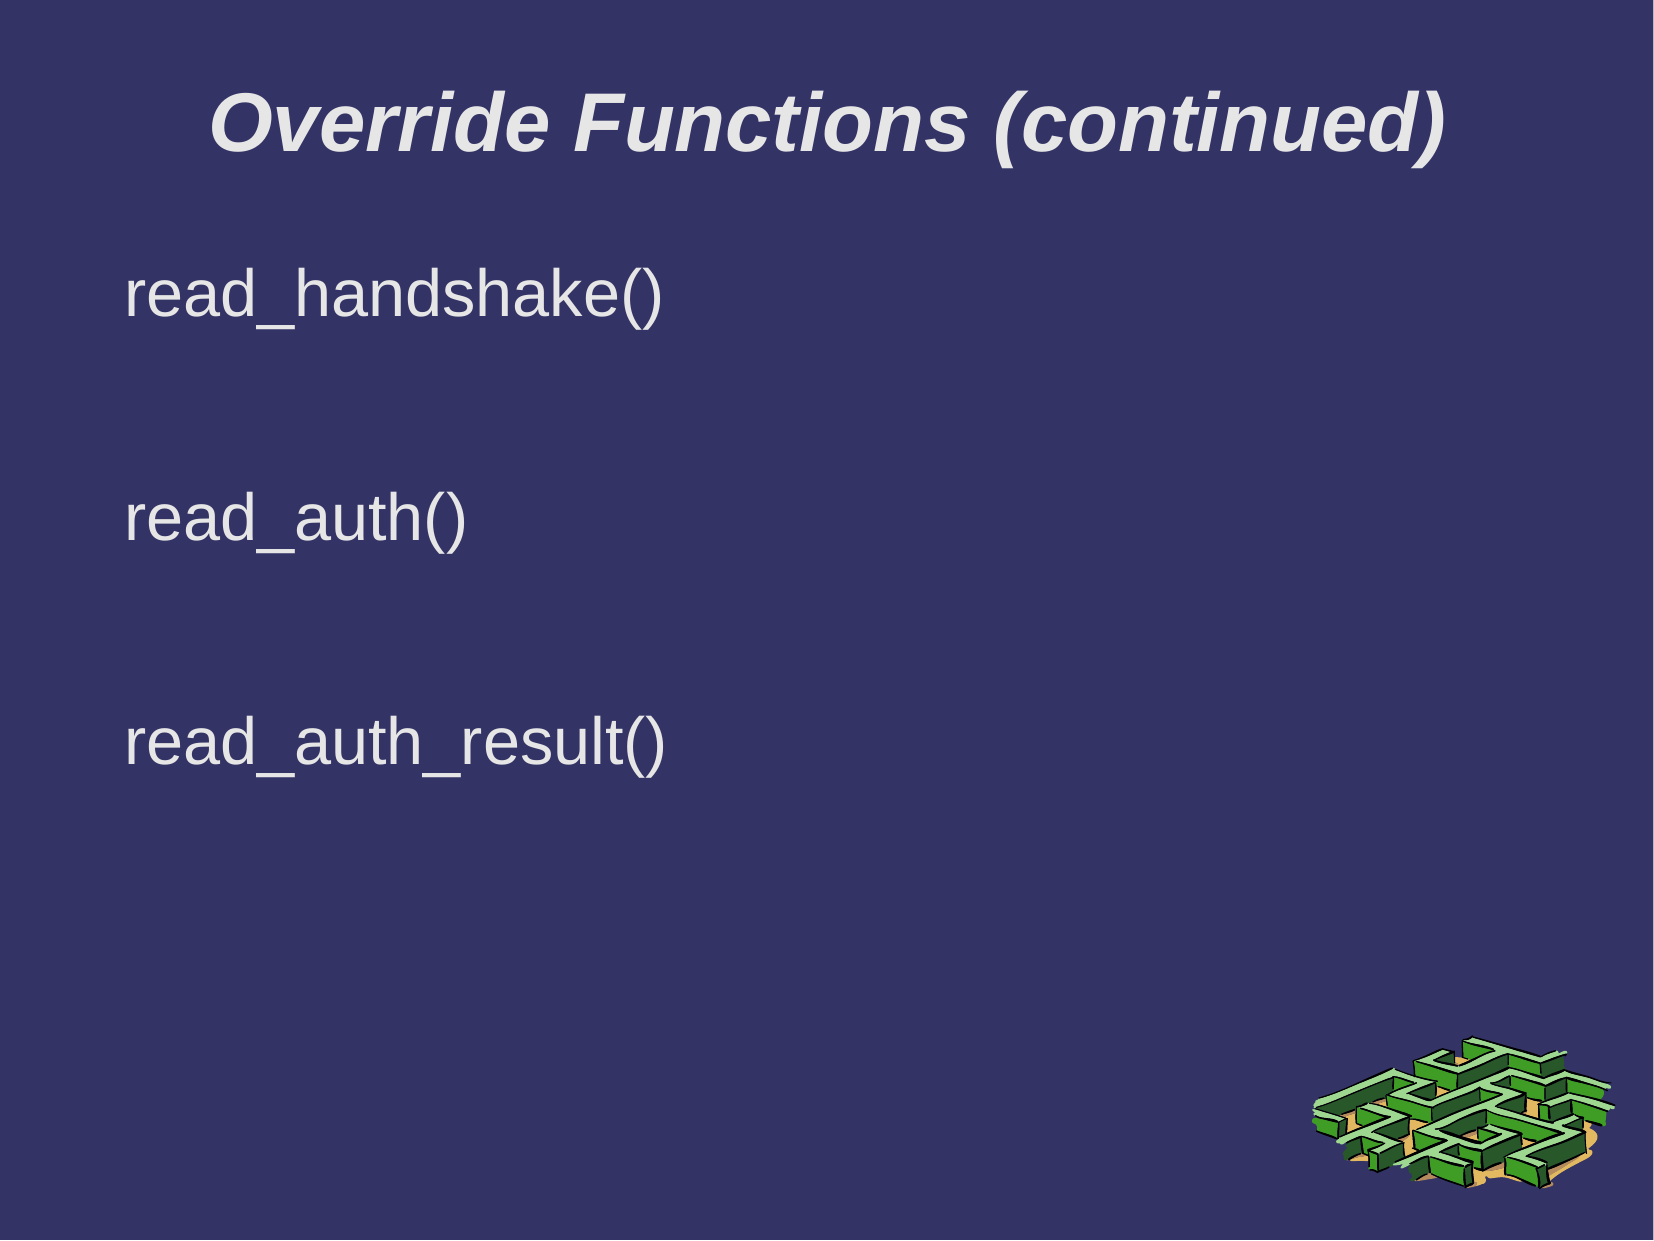

# Override Functions (continued)
read_handshake()
read_auth()
read_auth_result()